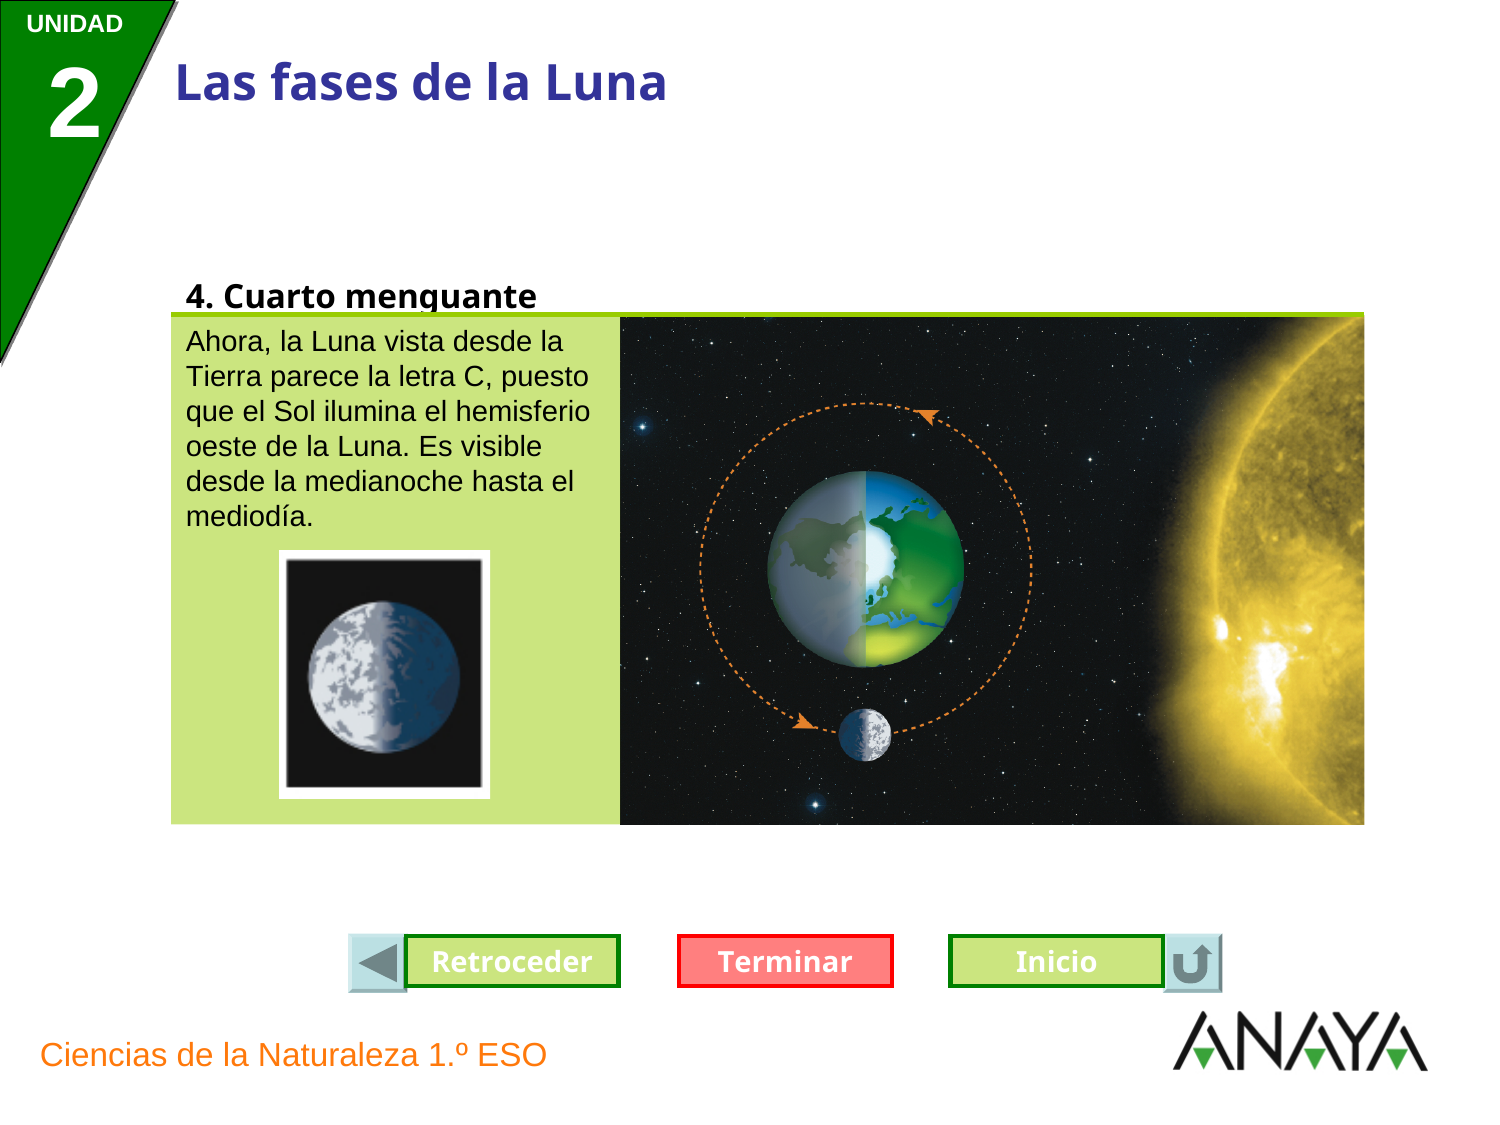

4. Cuarto menguante
Ahora, la Luna vista desde la Tierra parece la letra C, puesto que el Sol ilumina el hemisferio oeste de la Luna. Es visible desde la medianoche hasta el mediodía.